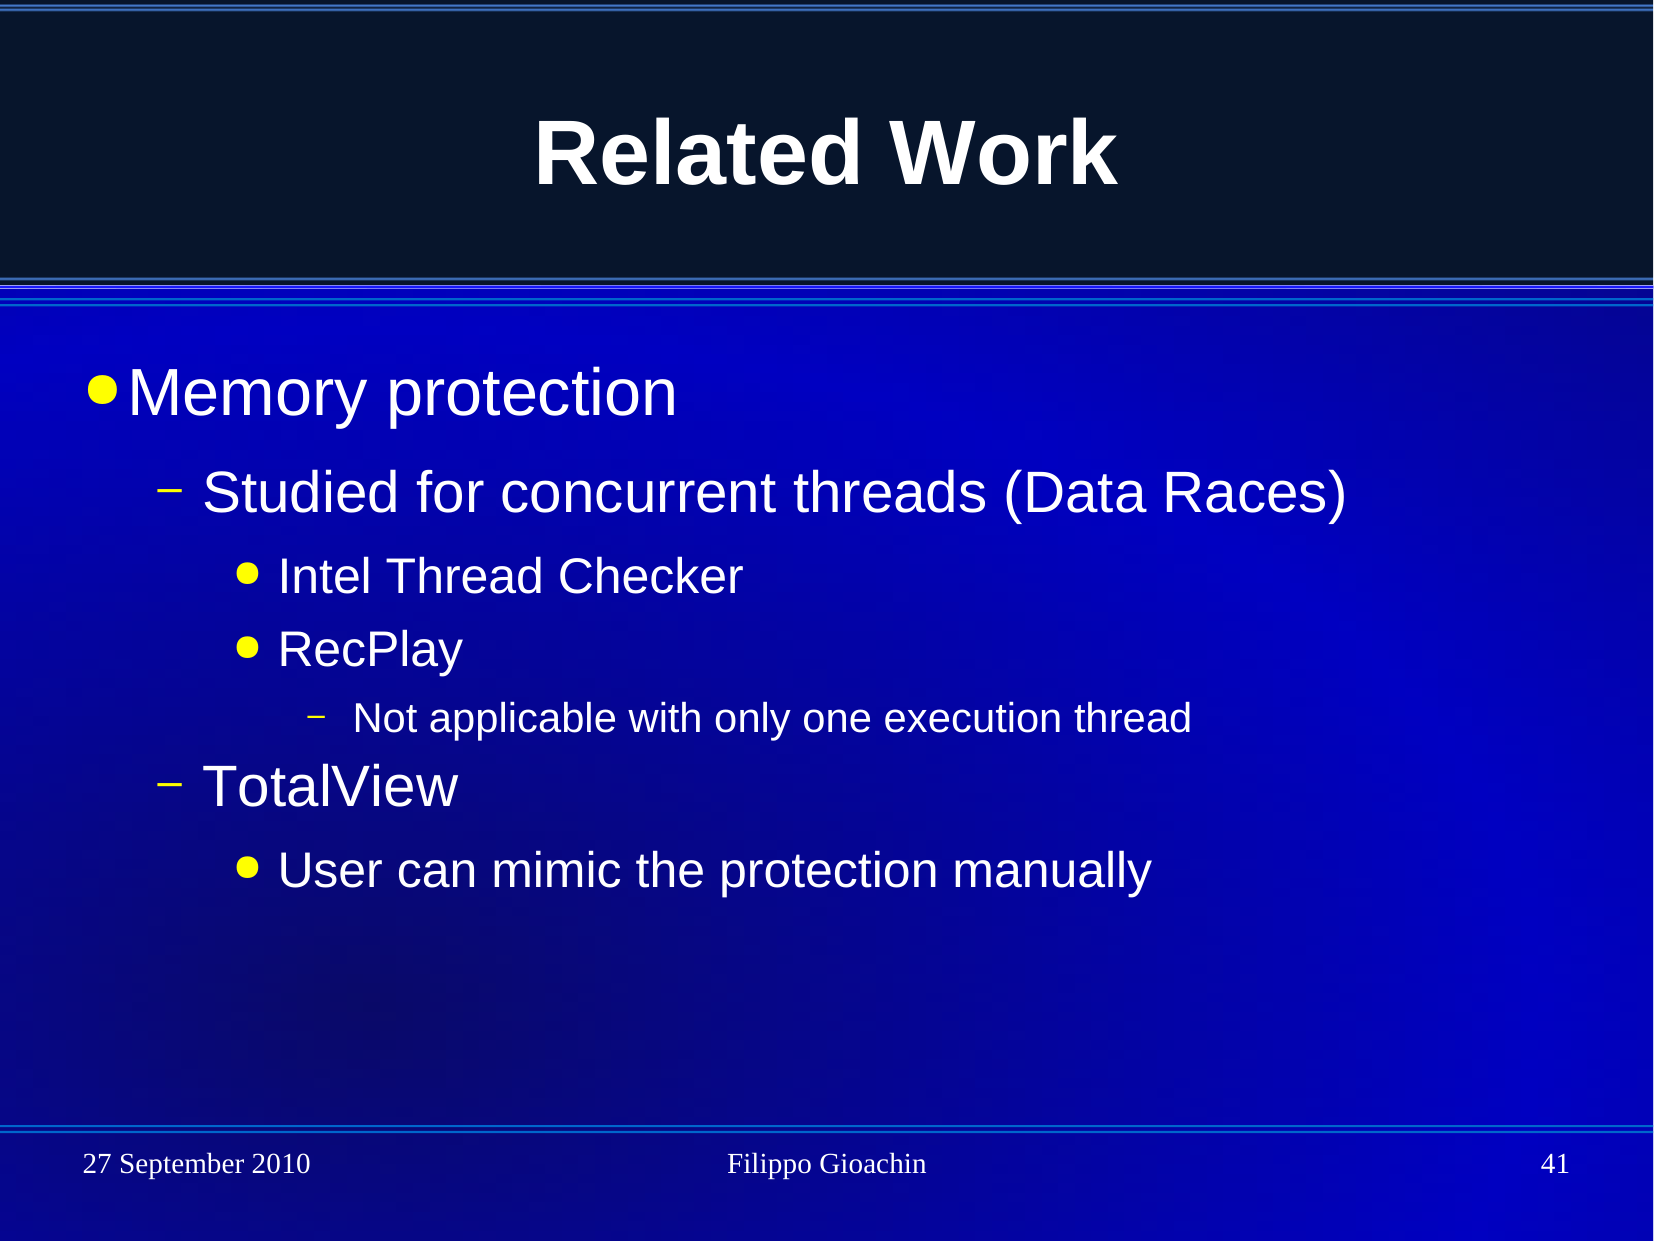

# Related Work
Memory protection
Studied for concurrent threads (Data Races)
Intel Thread Checker
RecPlay
Not applicable with only one execution thread
TotalView
User can mimic the protection manually
27 September 2010
Filippo Gioachin
41